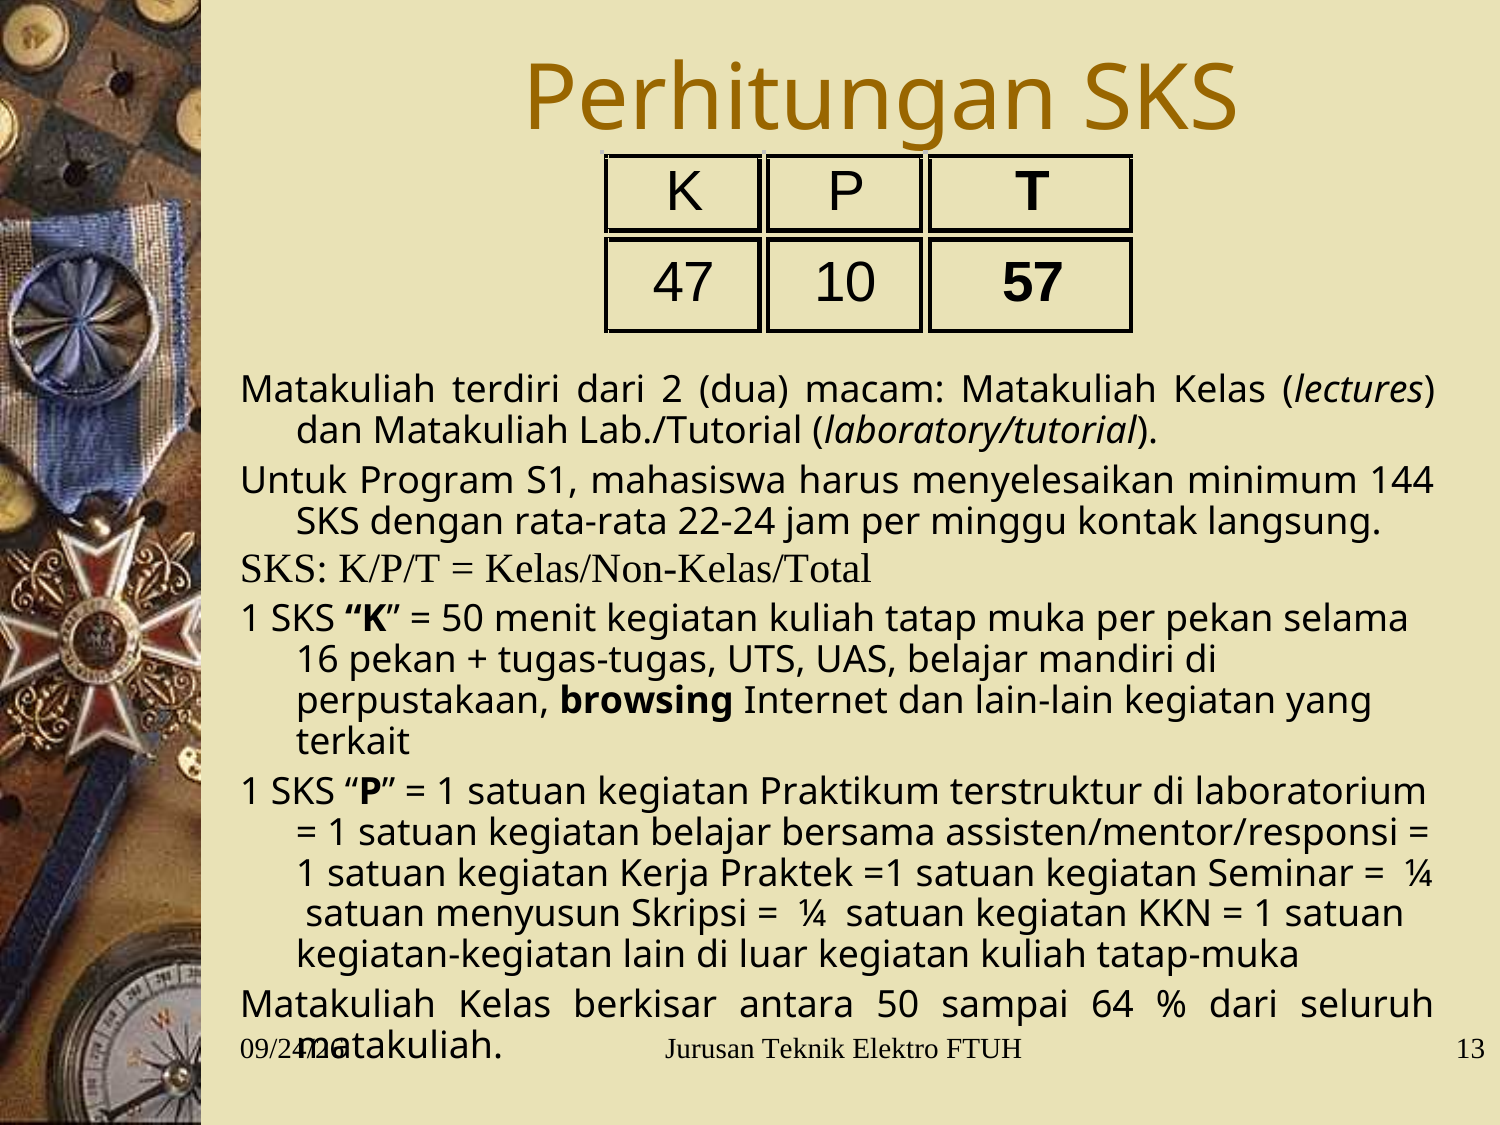

# Perhitungan SKS
Matakuliah terdiri dari 2 (dua) macam: Matakuliah Kelas (lectures) dan Matakuliah Lab./Tutorial (laboratory/tutorial).
Untuk Program S1, mahasiswa harus menyelesaikan minimum 144 SKS dengan rata-rata 22-24 jam per minggu kontak langsung.
SKS: K/P/T = Kelas/Non-Kelas/Total
1 SKS “K” = 50 menit kegiatan kuliah tatap muka per pekan selama 16 pekan + tugas-tugas, UTS, UAS, belajar mandiri di perpustakaan, browsing Internet dan lain-lain kegiatan yang terkait
1 SKS “P” = 1 satuan kegiatan Praktikum terstruktur di laboratorium = 1 satuan kegiatan belajar bersama assisten/mentor/responsi = 1 satuan kegiatan Kerja Praktek =1 satuan kegiatan Seminar = ¼ satuan menyusun Skripsi = ¼ satuan kegiatan KKN = 1 satuan kegiatan-kegiatan lain di luar kegiatan kuliah tatap-muka
Matakuliah Kelas berkisar antara 50 sampai 64 % dari seluruh matakuliah.
Jurusan Teknik Elektro FTUH
13